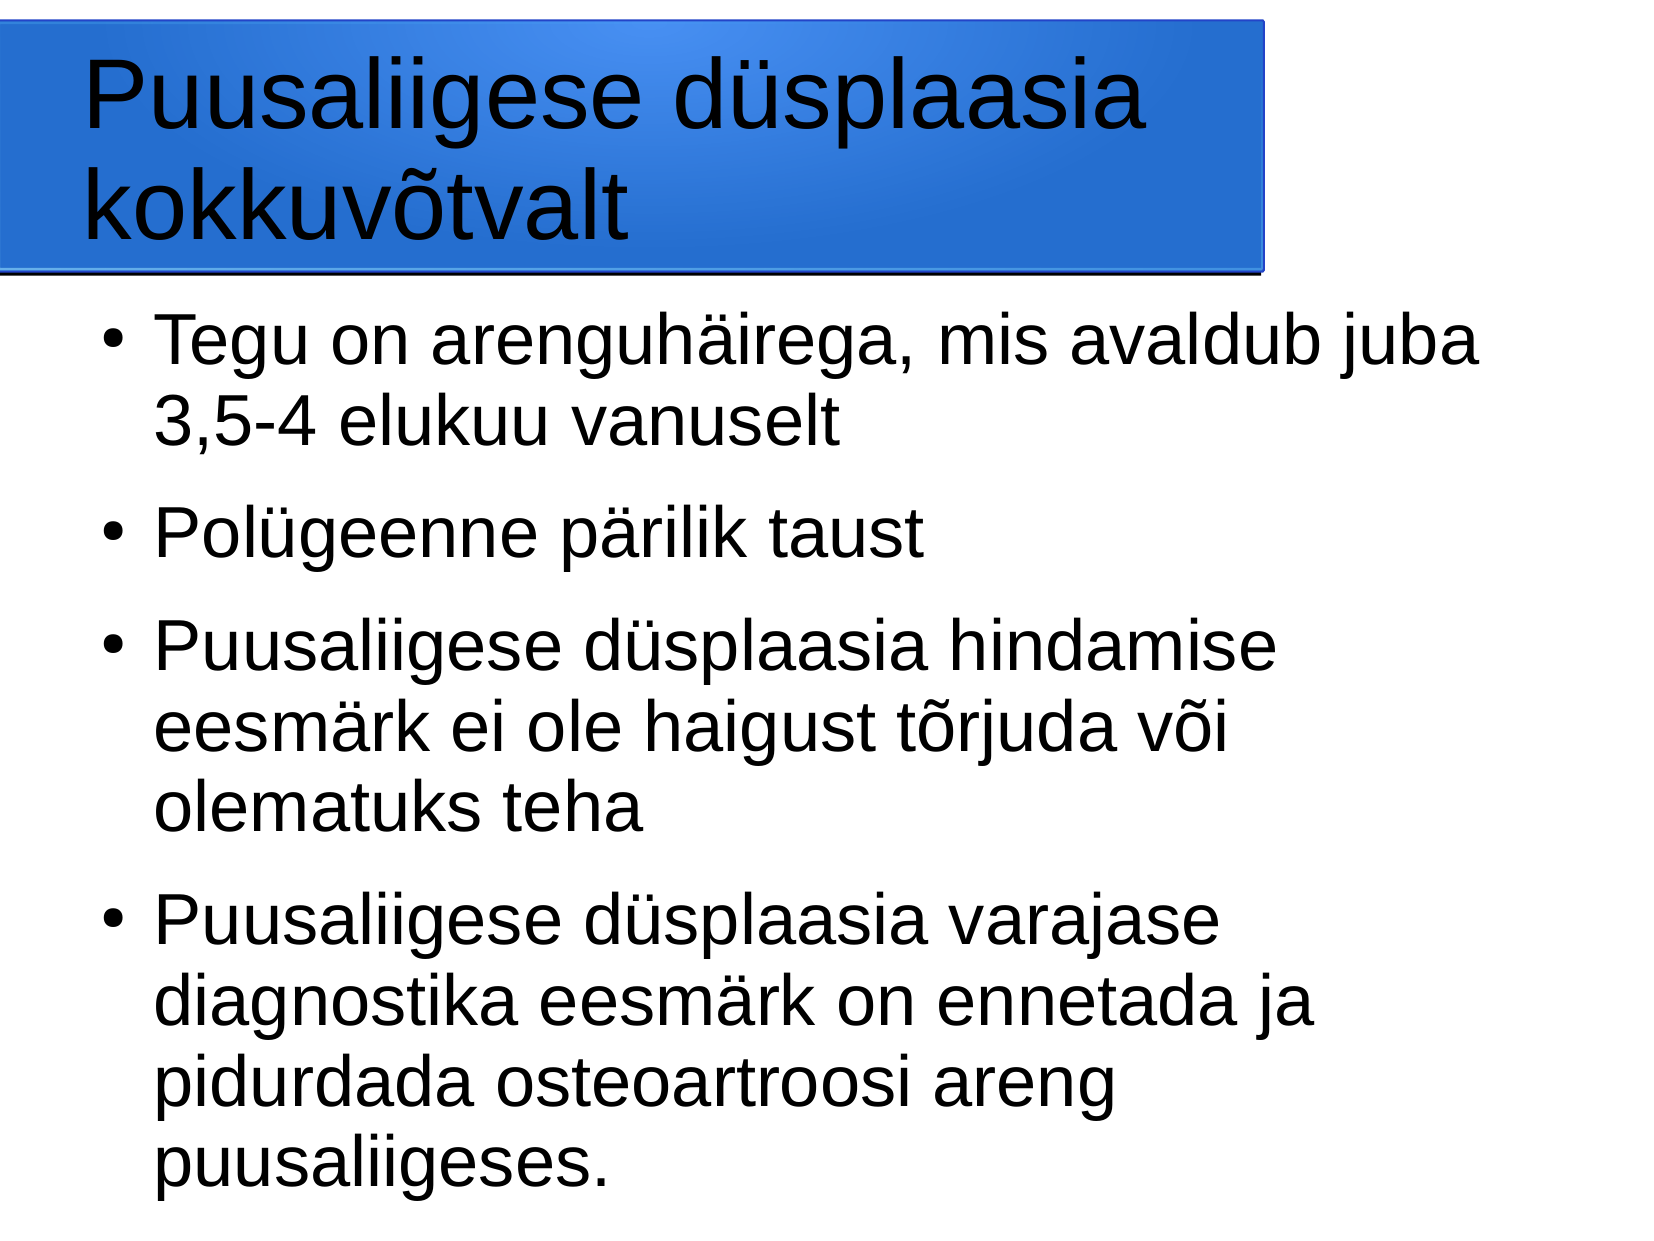

# Puusaliigese düsplaasia kokkuvõtvalt
Tegu on arenguhäirega, mis avaldub juba 3,5-4 elukuu vanuselt
Polügeenne pärilik taust
Puusaliigese düsplaasia hindamise eesmärk ei ole haigust tõrjuda või olematuks teha
Puusaliigese düsplaasia varajase diagnostika eesmärk on ennetada ja pidurdada osteoartroosi areng puusaliigeses.